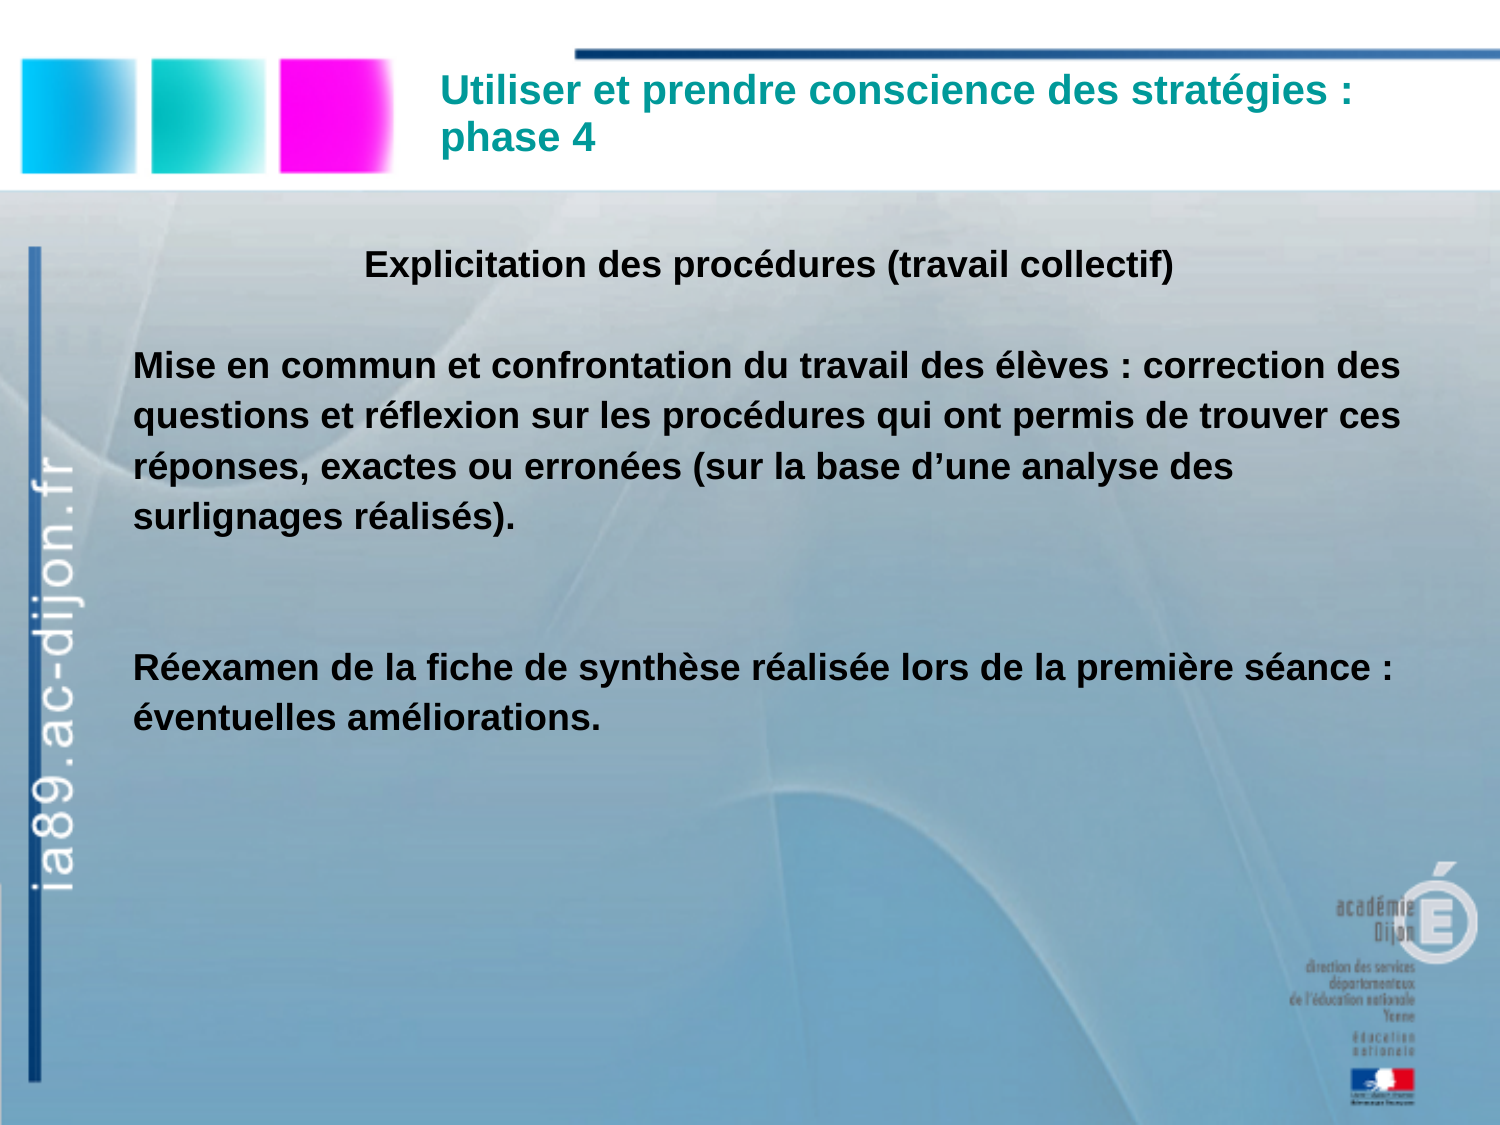

# Utiliser et prendre conscience des stratégies : phase 4
Explicitation des procédures (travail collectif)
Mise en commun et confrontation du travail des élèves : correction des
questions et réflexion sur les procédures qui ont permis de trouver ces
réponses, exactes ou erronées (sur la base d’une analyse des
surlignages réalisés).
Réexamen de la fiche de synthèse réalisée lors de la première séance :
éventuelles améliorations.